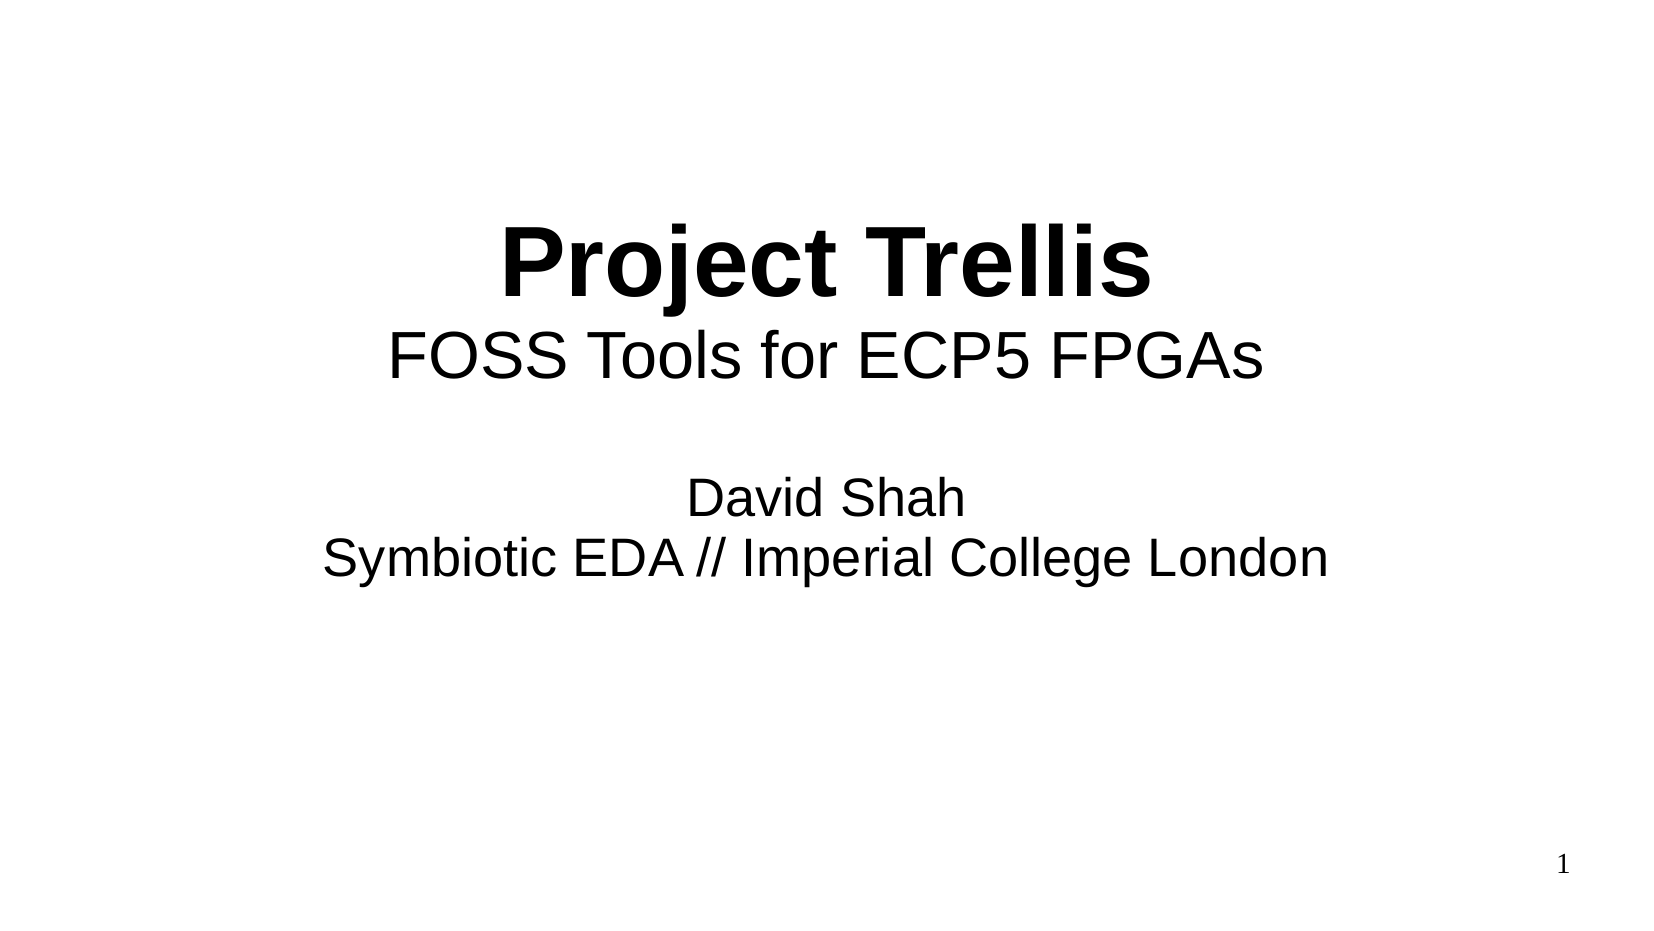

# Project Trellis
FOSS Tools for ECP5 FPGAs
David Shah
Symbiotic EDA // Imperial College London